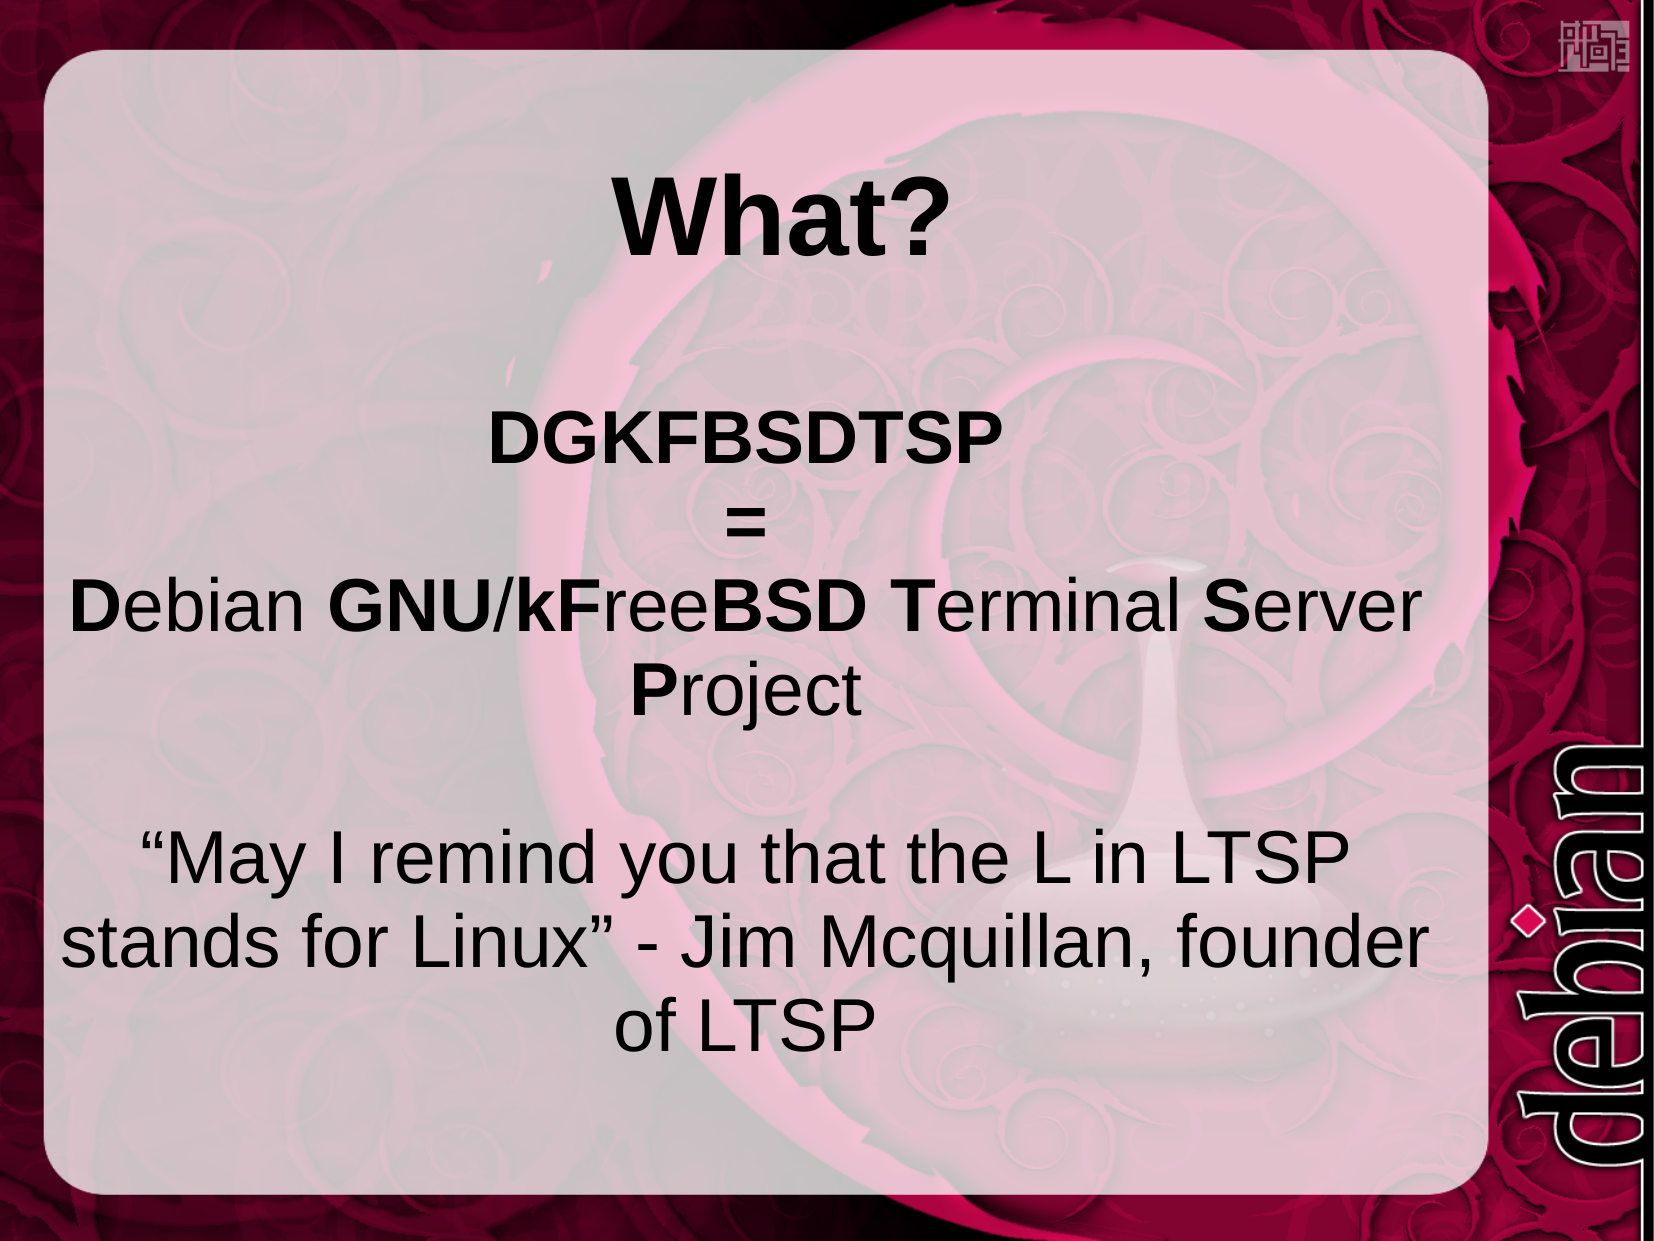

# What?
DGKFBSDTSP
=
Debian GNU/kFreeBSD Terminal Server Project
“May I remind you that the L in LTSP stands for Linux” - Jim Mcquillan, founder of LTSP